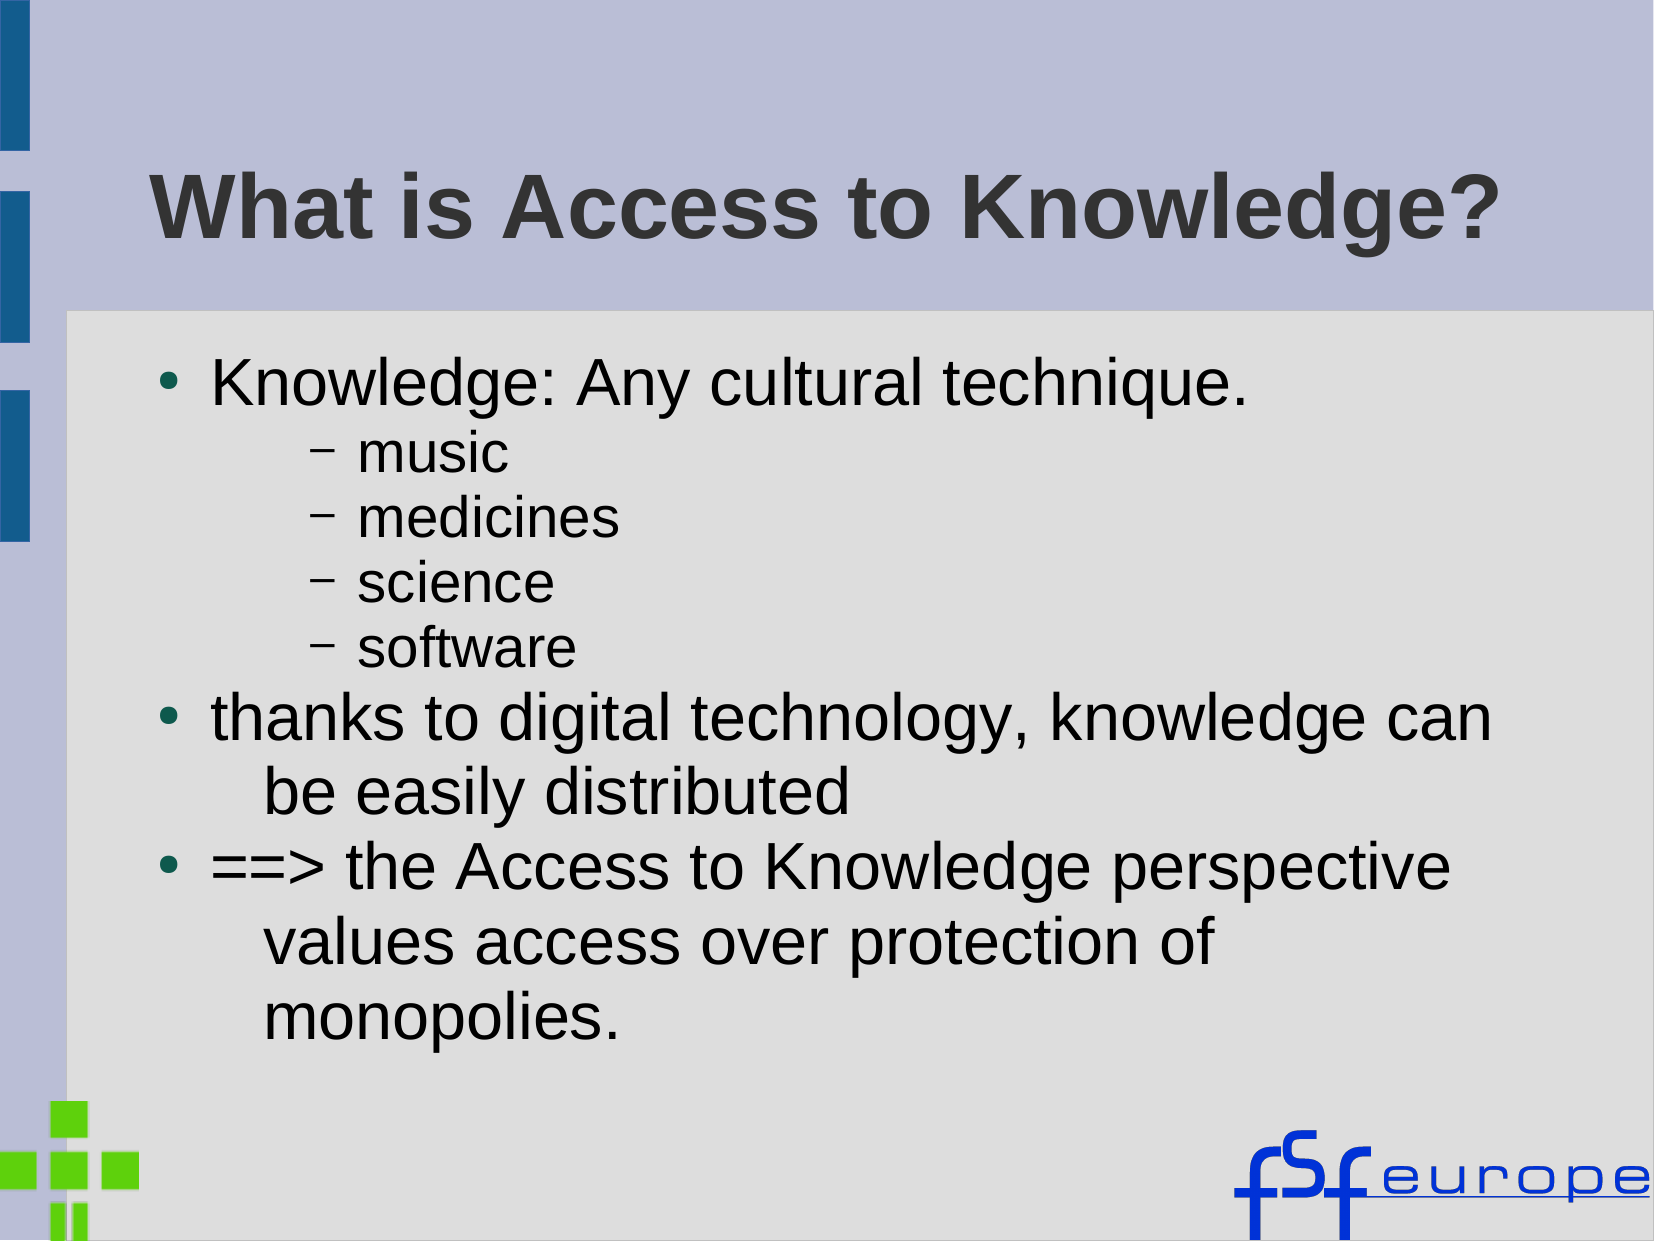

# What is Access to Knowledge?
Knowledge: Any cultural technique.
music
medicines
science
software
thanks to digital technology, knowledge can be easily distributed
==> the Access to Knowledge perspective values access over protection of monopolies.